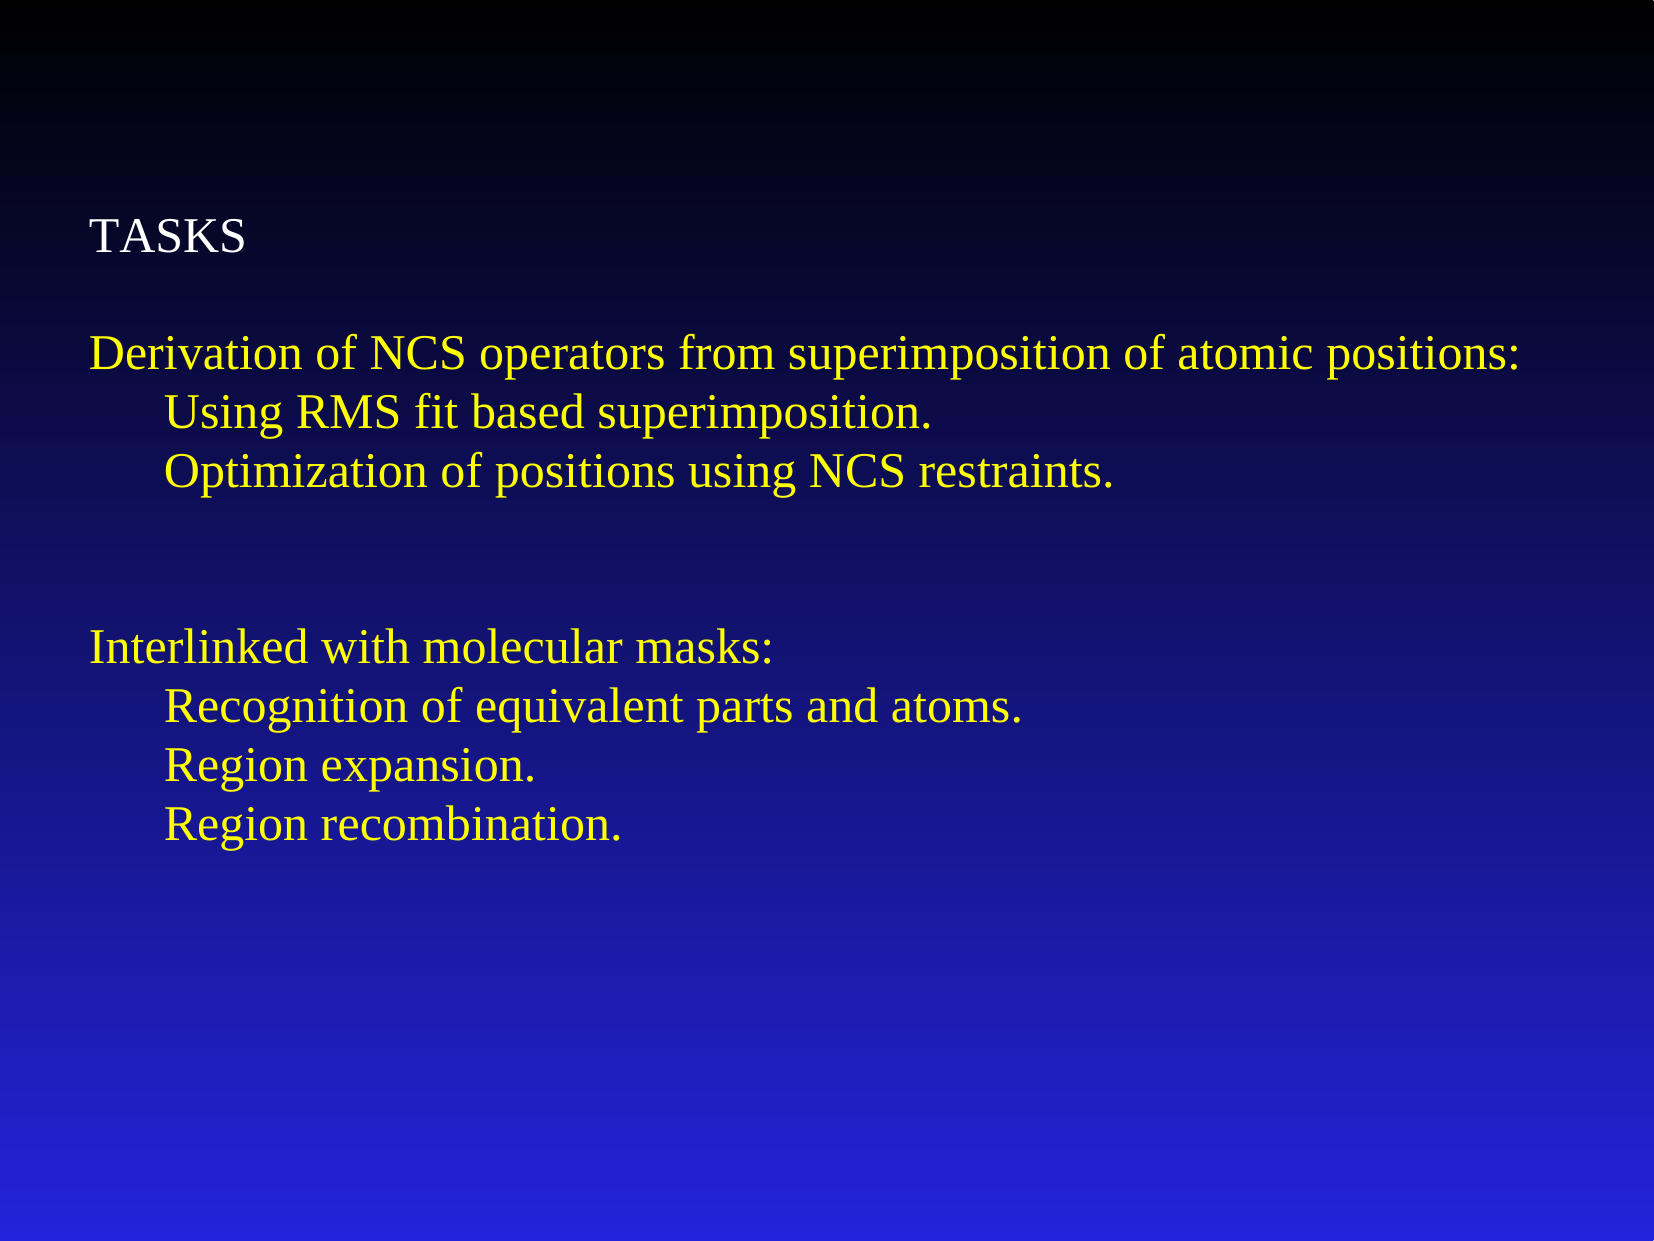

TASKS
Derivation of NCS operators from superimposition of atomic positions:
	Using RMS fit based superimposition.
	Optimization of positions using NCS restraints.
Interlinked with molecular masks:
	Recognition of equivalent parts and atoms.
	Region expansion.
	Region recombination.